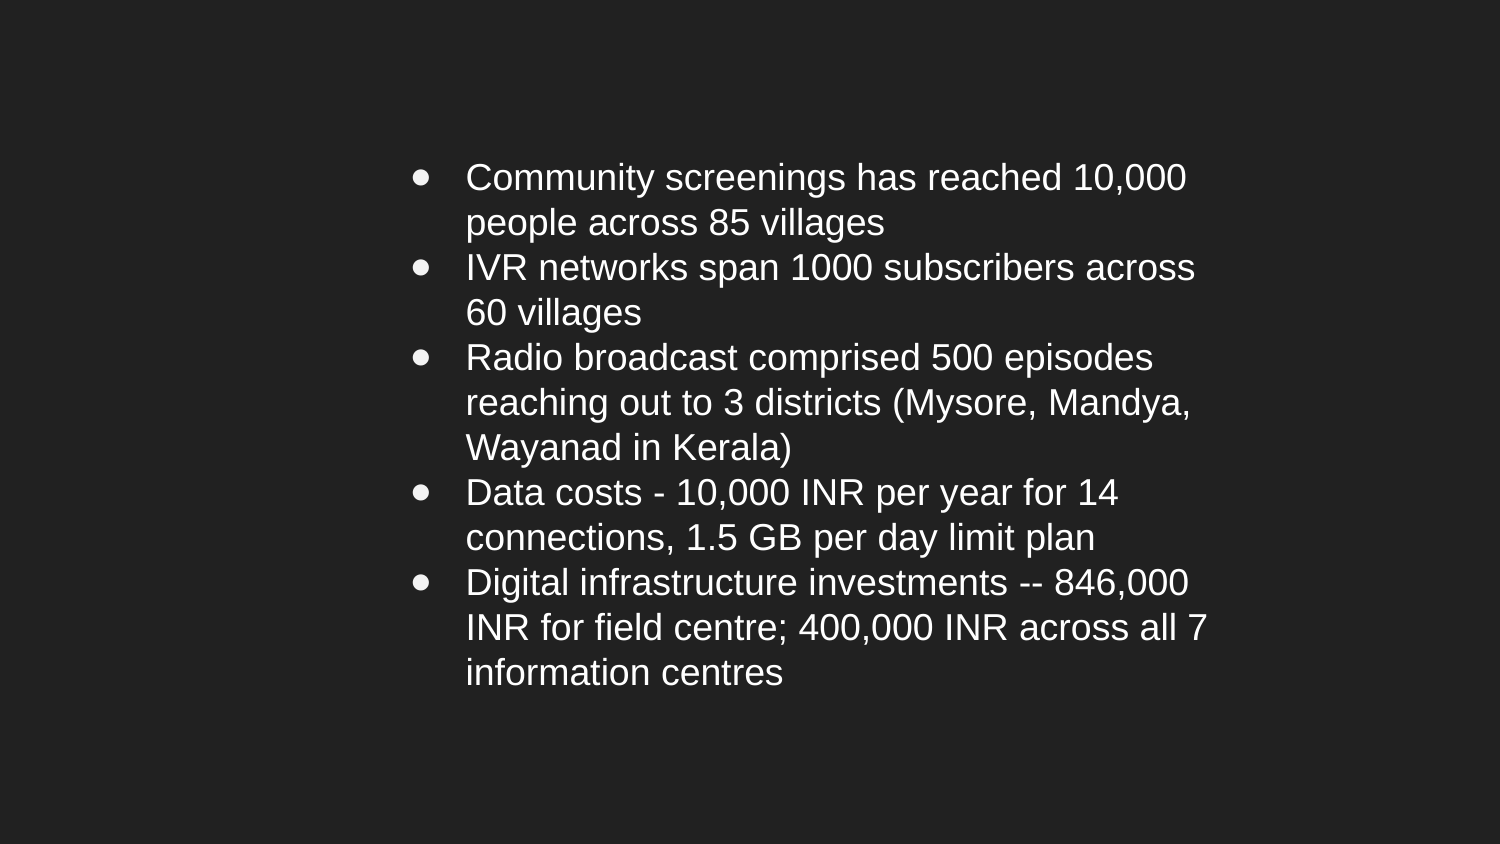

Community screenings has reached 10,000 people across 85 villages
IVR networks span 1000 subscribers across 60 villages
Radio broadcast comprised 500 episodes reaching out to 3 districts (Mysore, Mandya, Wayanad in Kerala)
Data costs - 10,000 INR per year for 14 connections, 1.5 GB per day limit plan
Digital infrastructure investments -- 846,000 INR for field centre; 400,000 INR across all 7 information centres